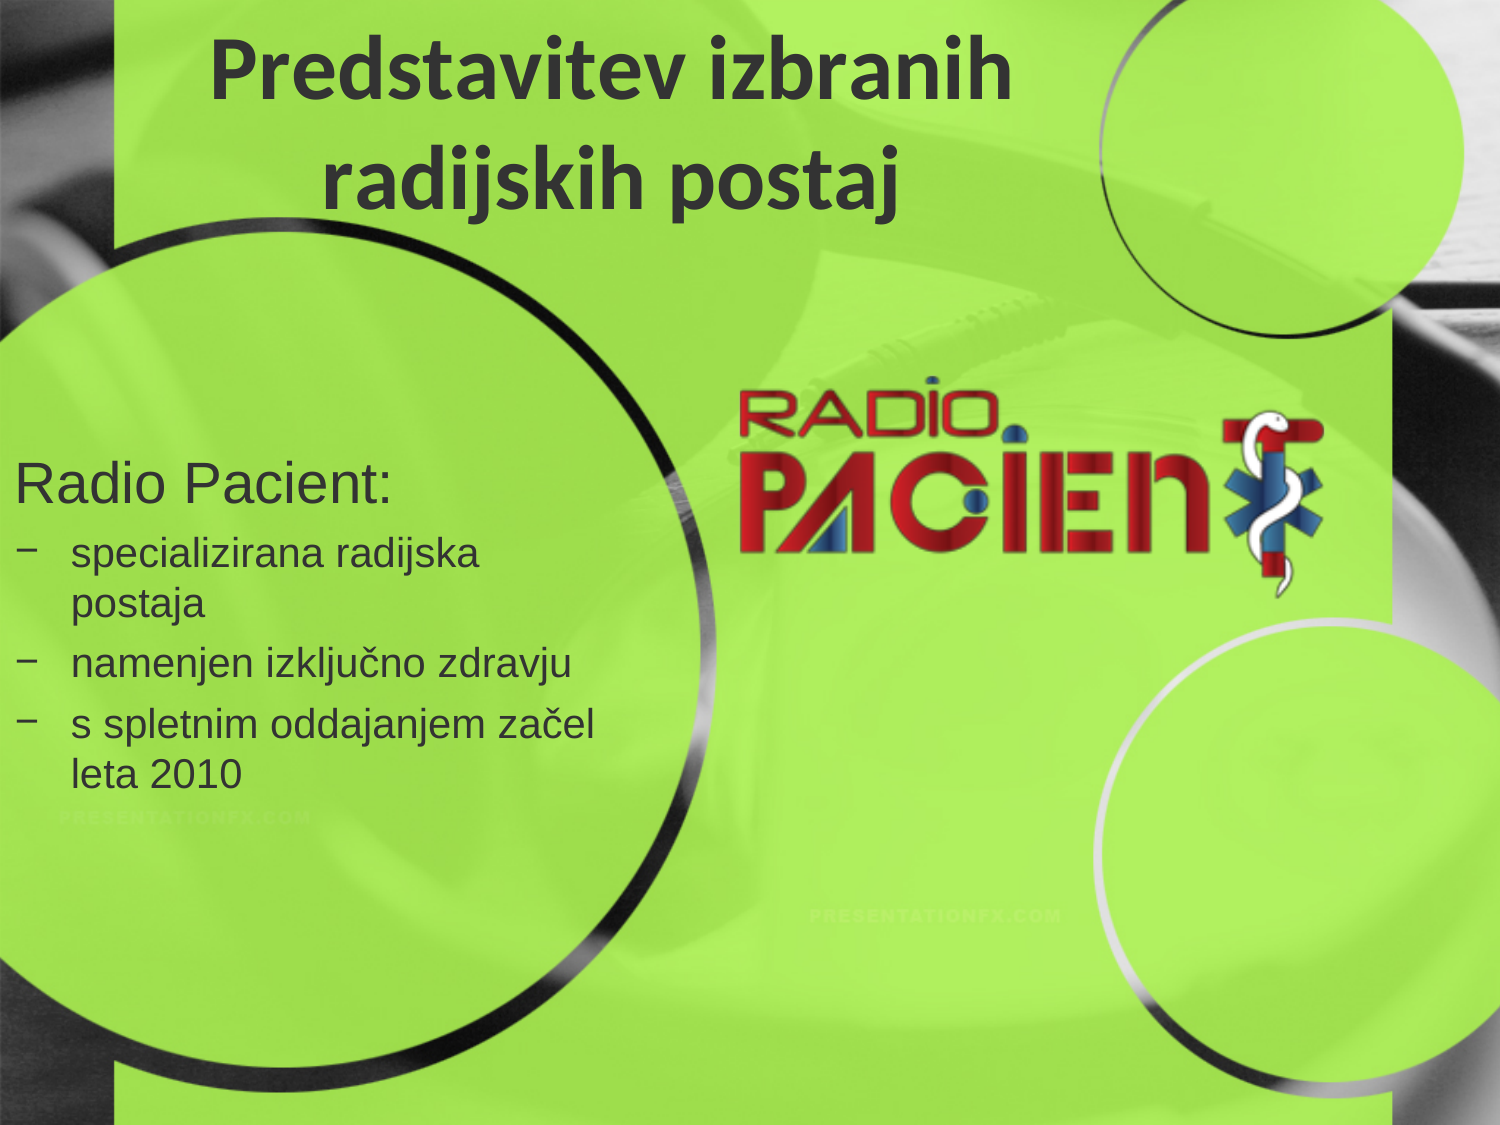

Predstavitev izbranih radijskih postaj
Radio Pacient:
specializirana radijska postaja
namenjen izključno zdravju
s spletnim oddajanjem začel leta 2010